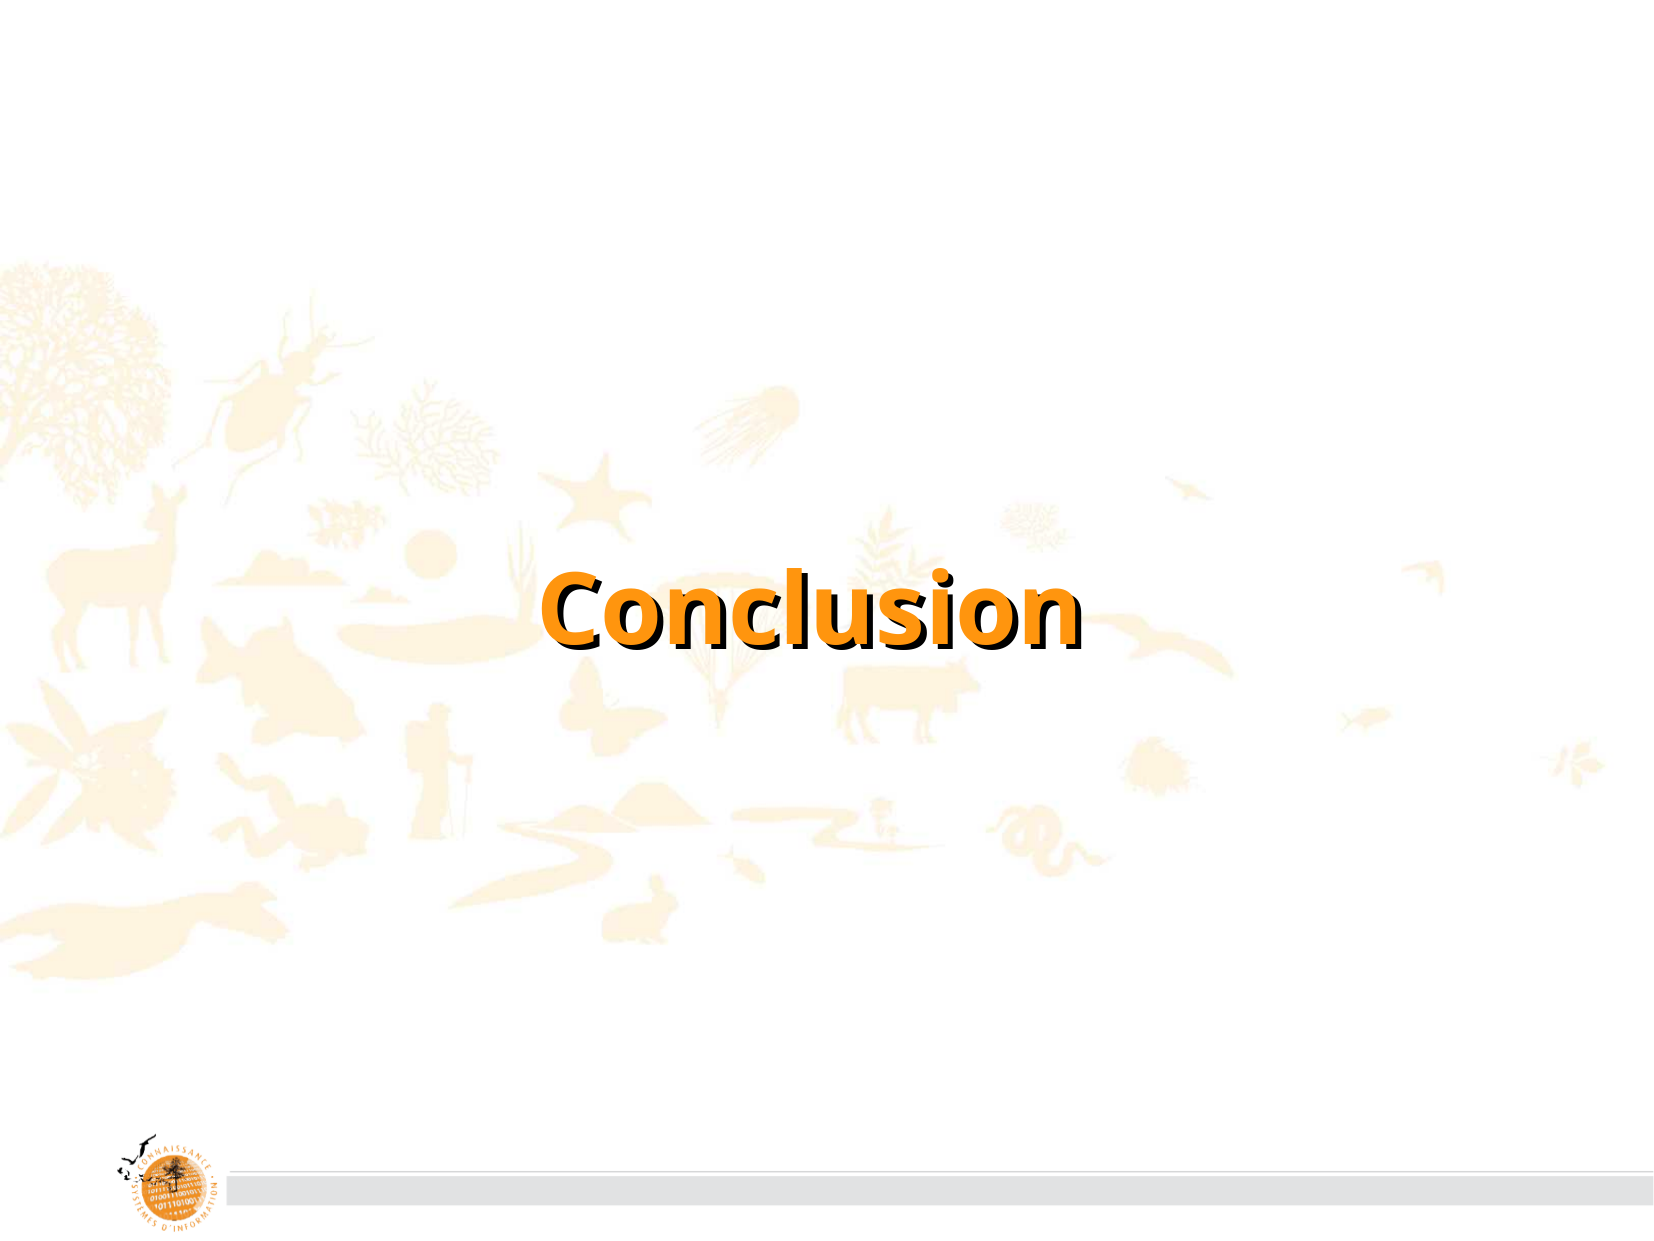

# Conclusion
GT ERC - 06/02/2015
28